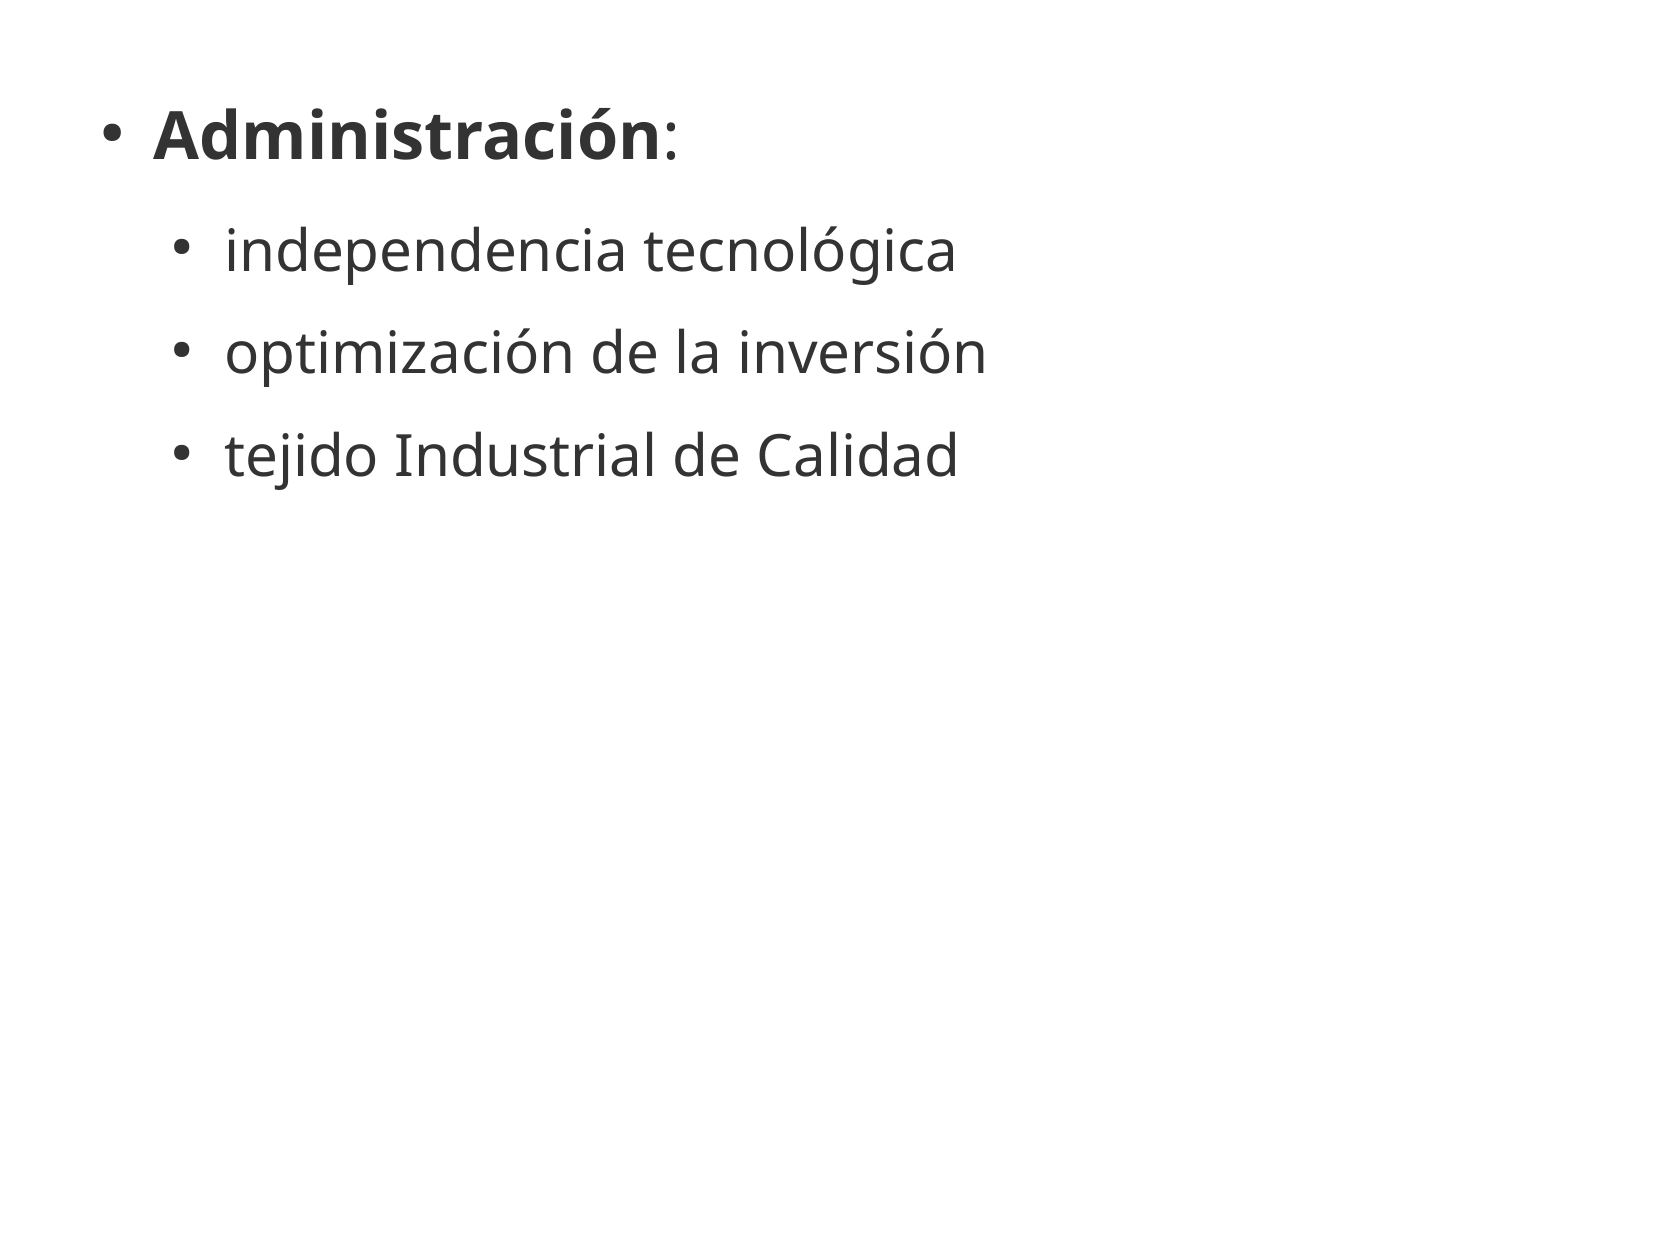

# Administración:
independencia tecnológica
optimización de la inversión
tejido Industrial de Calidad